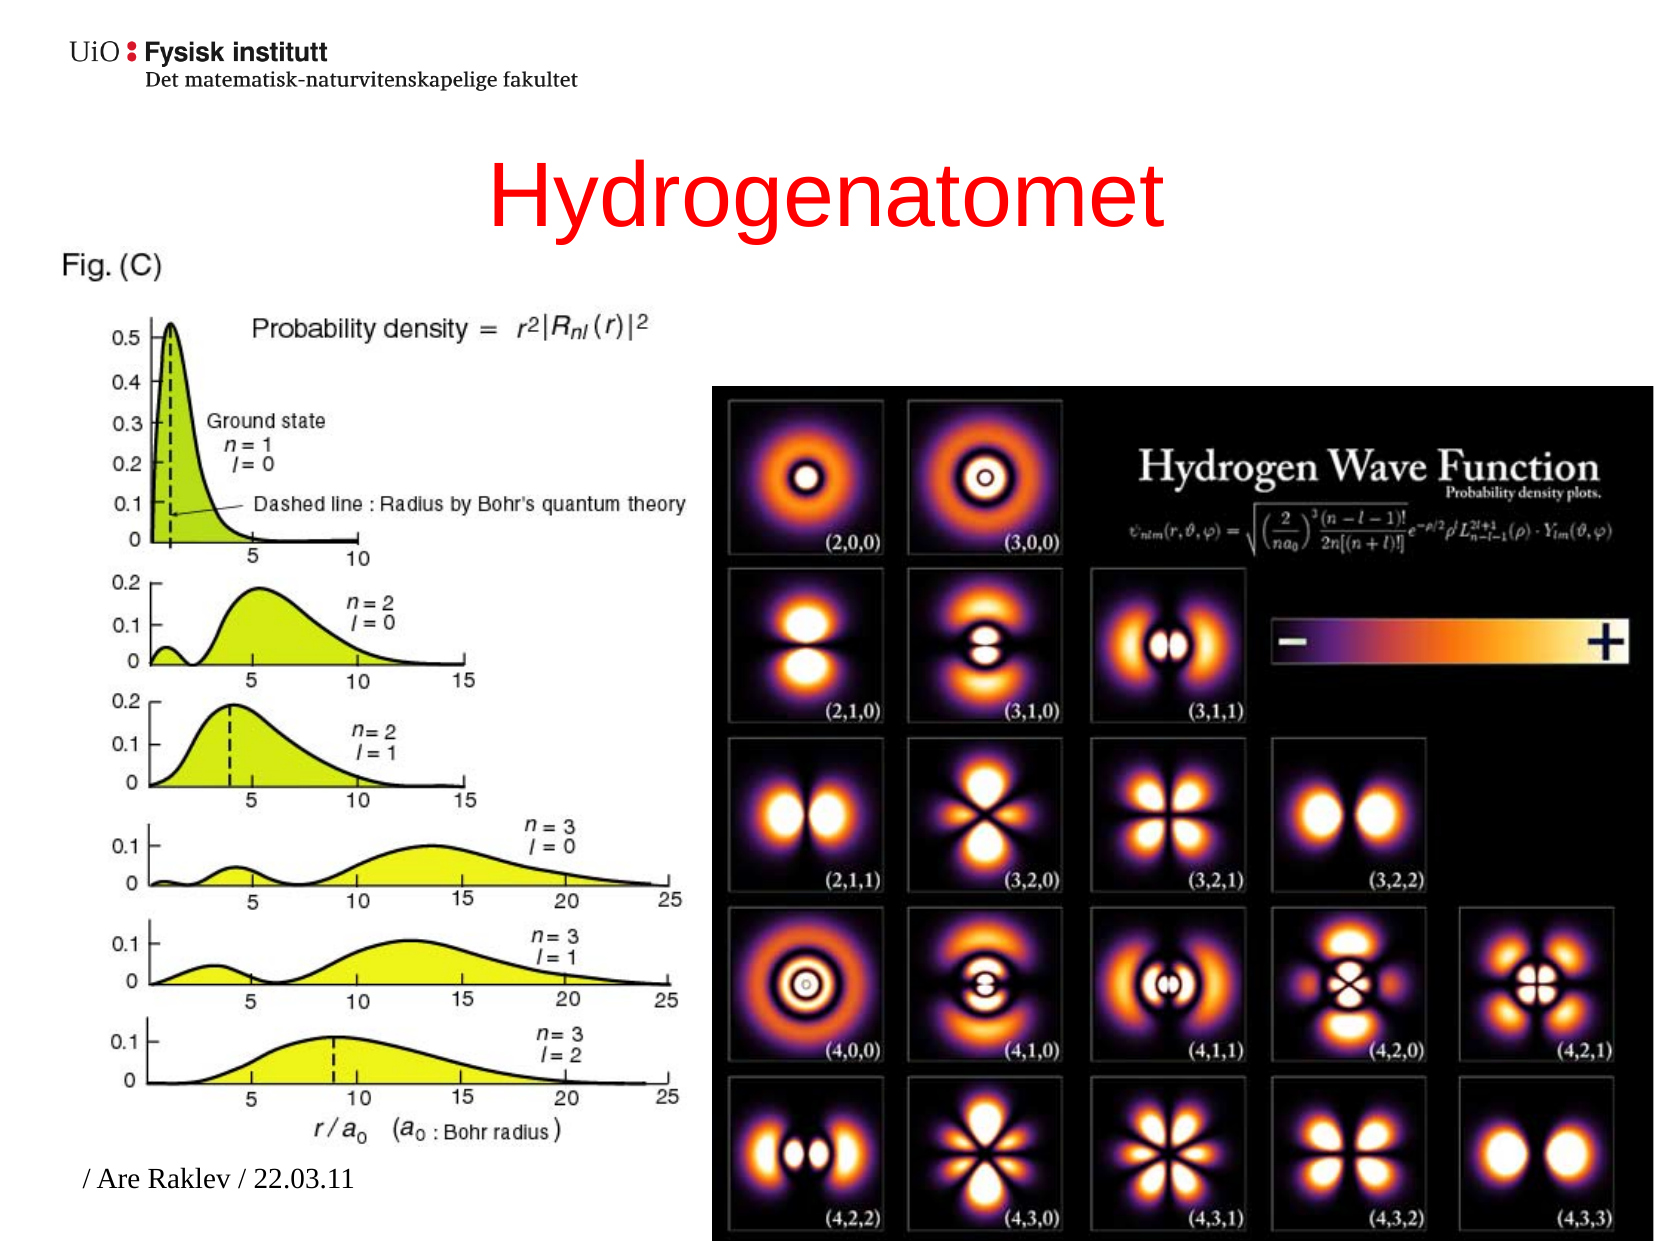

# Hydrogenatomet
/ Are Raklev / 22.03.11
FYS2140
4